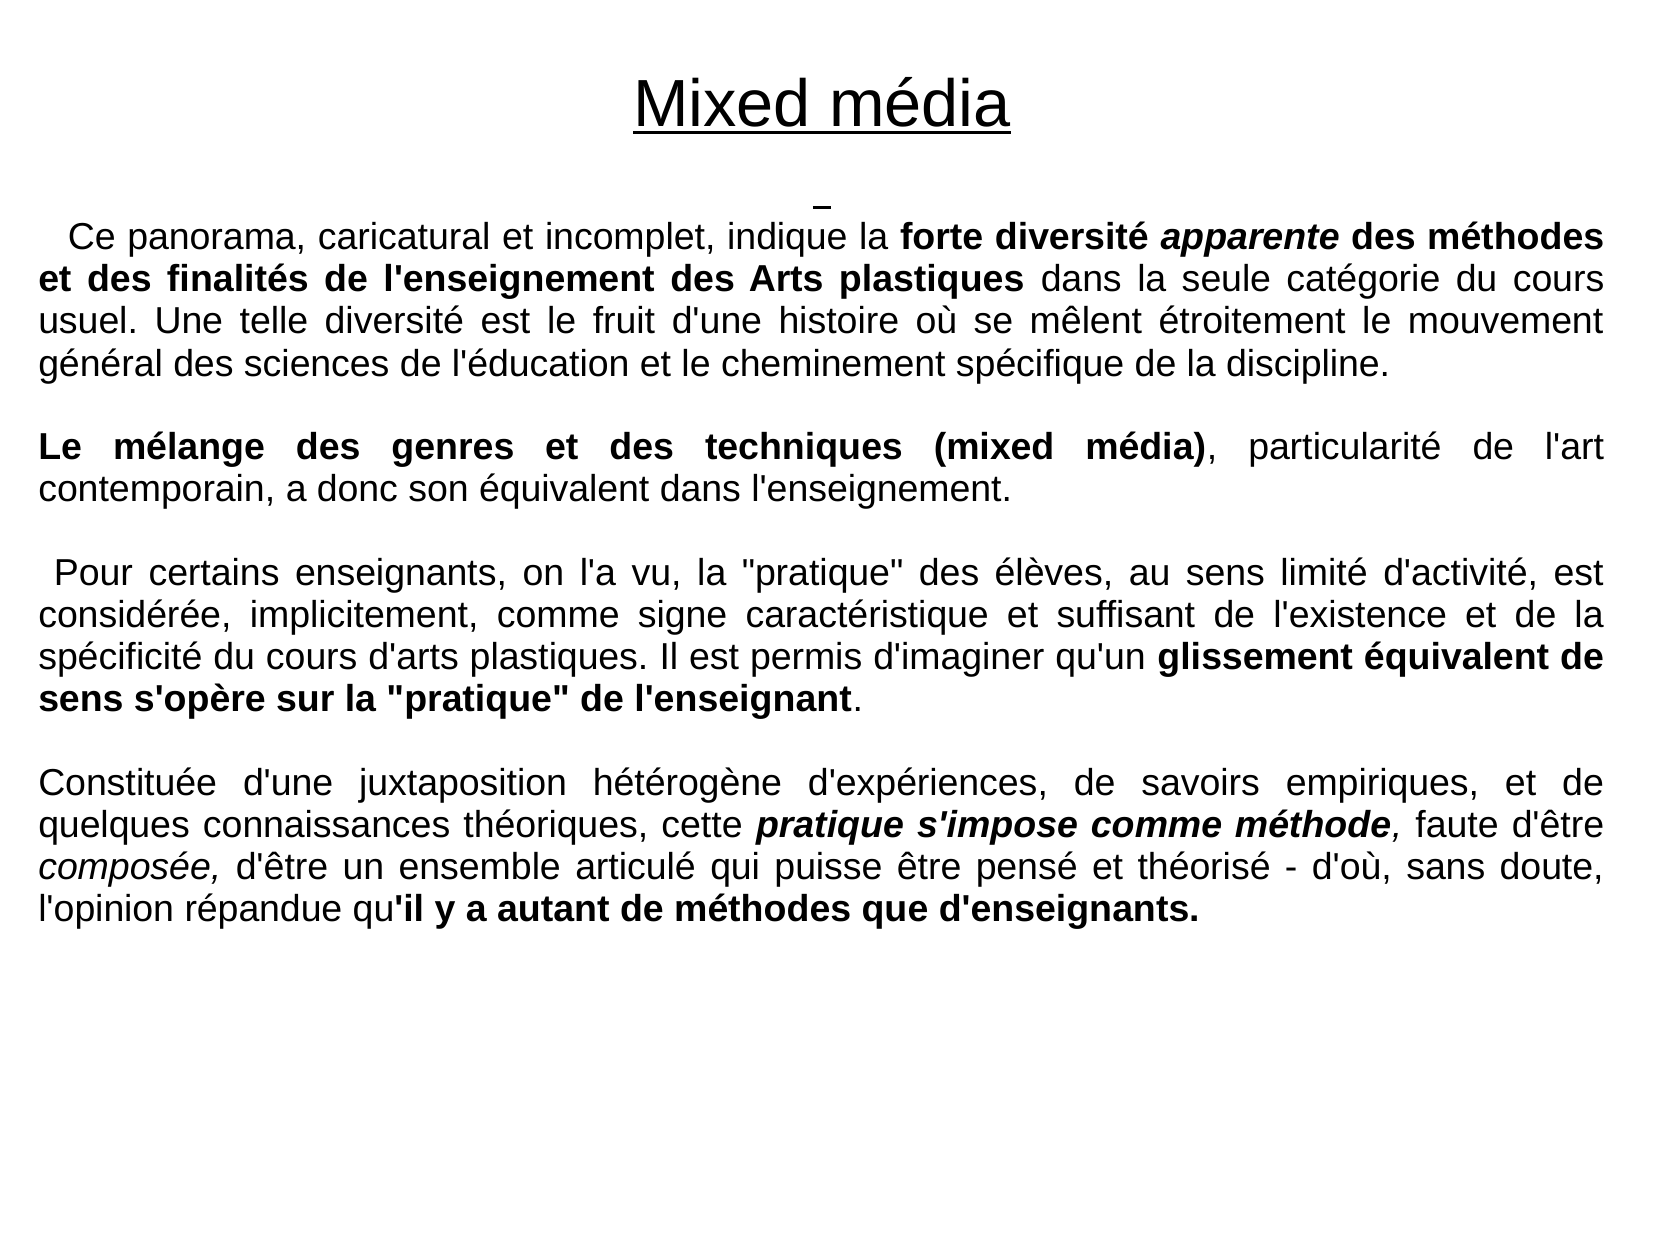

Mixed média
Ce panorama, caricatural et incomplet, indique la forte diversité apparente des méthodes et des finalités de l'enseignement des Arts plastiques dans la seule catégorie du cours usuel. Une telle diversité est le fruit d'une histoire où se mêlent étroitement le mouvement général des sciences de l'éducation et le cheminement spécifique de la discipline.
Le mélange des genres et des techniques (mixed média), particularité de l'art contemporain, a donc son équivalent dans l'enseignement.
 Pour certains enseignants, on l'a vu, la "pratique" des élèves, au sens limité d'activité, est considérée, implicitement, comme signe caractéristique et suffisant de l'existence et de la spécificité du cours d'arts plastiques. Il est permis d'imaginer qu'un glissement équivalent de sens s'opère sur la "pratique" de l'enseignant.
Constituée d'une juxtaposition hétérogène d'expériences, de savoirs empiriques, et de quelques connaissances théoriques, cette pratique s'impose comme méthode, faute d'être composée, d'être un ensemble articulé qui puisse être pensé et théorisé - d'où, sans doute, l'opinion répandue qu'il y a autant de méthodes que d'enseignants.